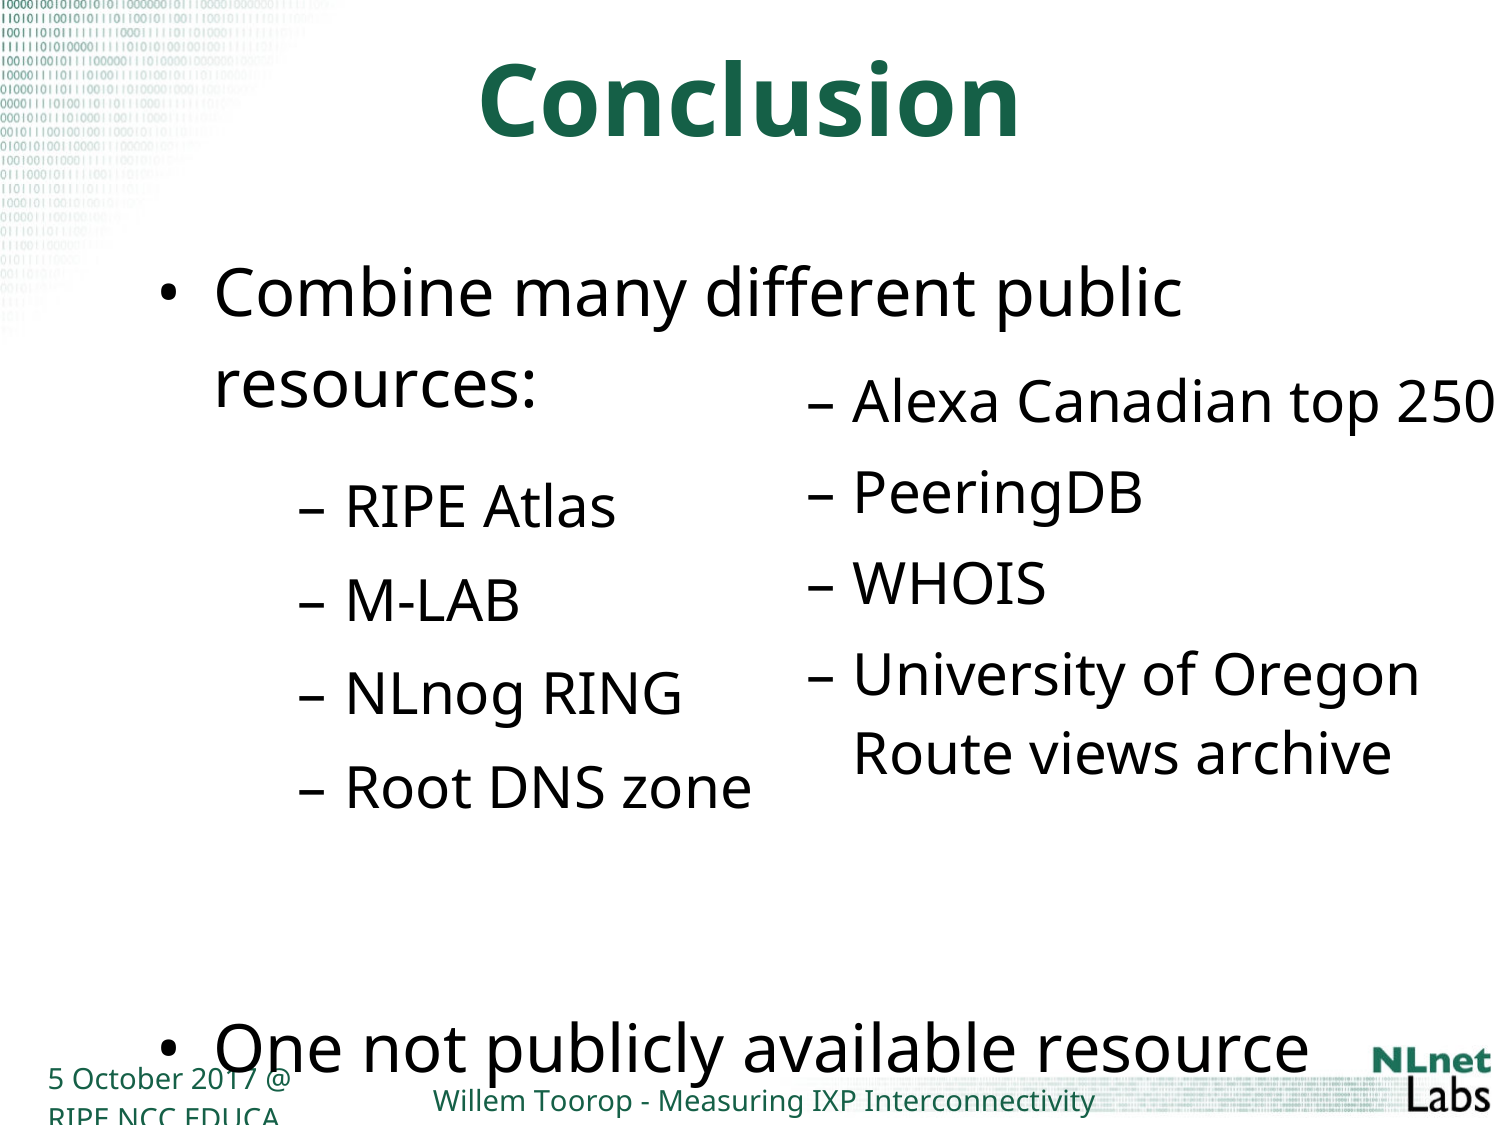

# Conclusion
Combine many different public resources:
RIPE Atlas
M-LAB
NLnog RING
Root DNS zone
One not publicly available resource
gc.ca DNS zone
Alexa Canadian top 250
PeeringDB
WHOIS
University of Oregon
Route views archive